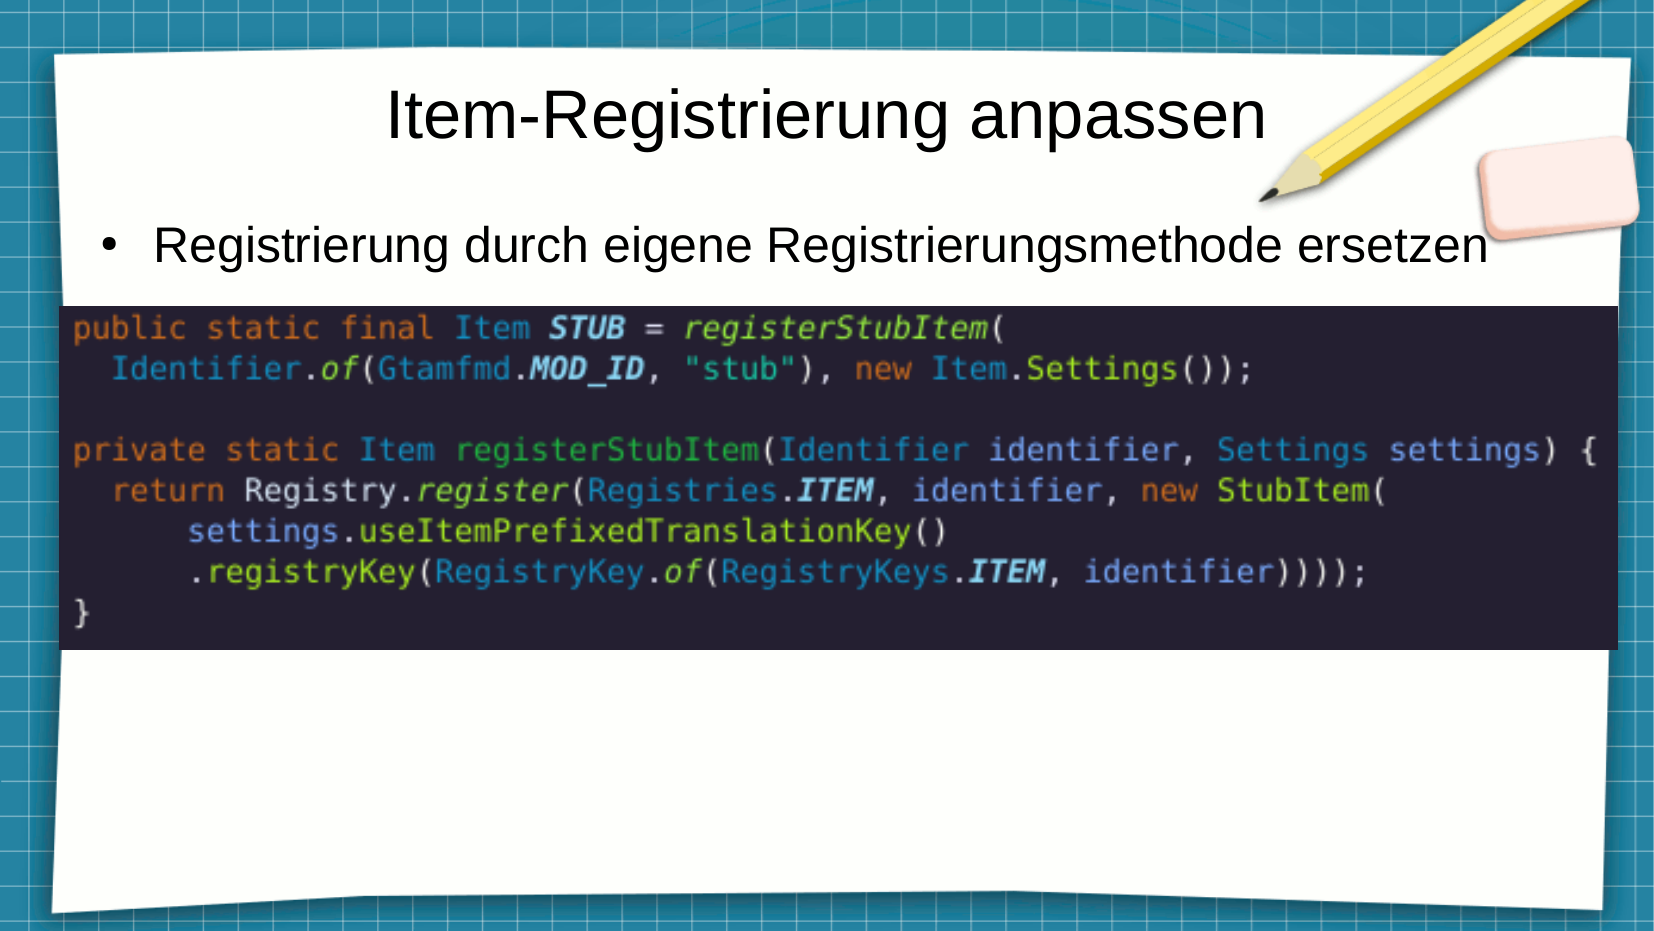

# Item-Registrierung anpassen
Registrierung durch eigene Registrierungsmethode ersetzen